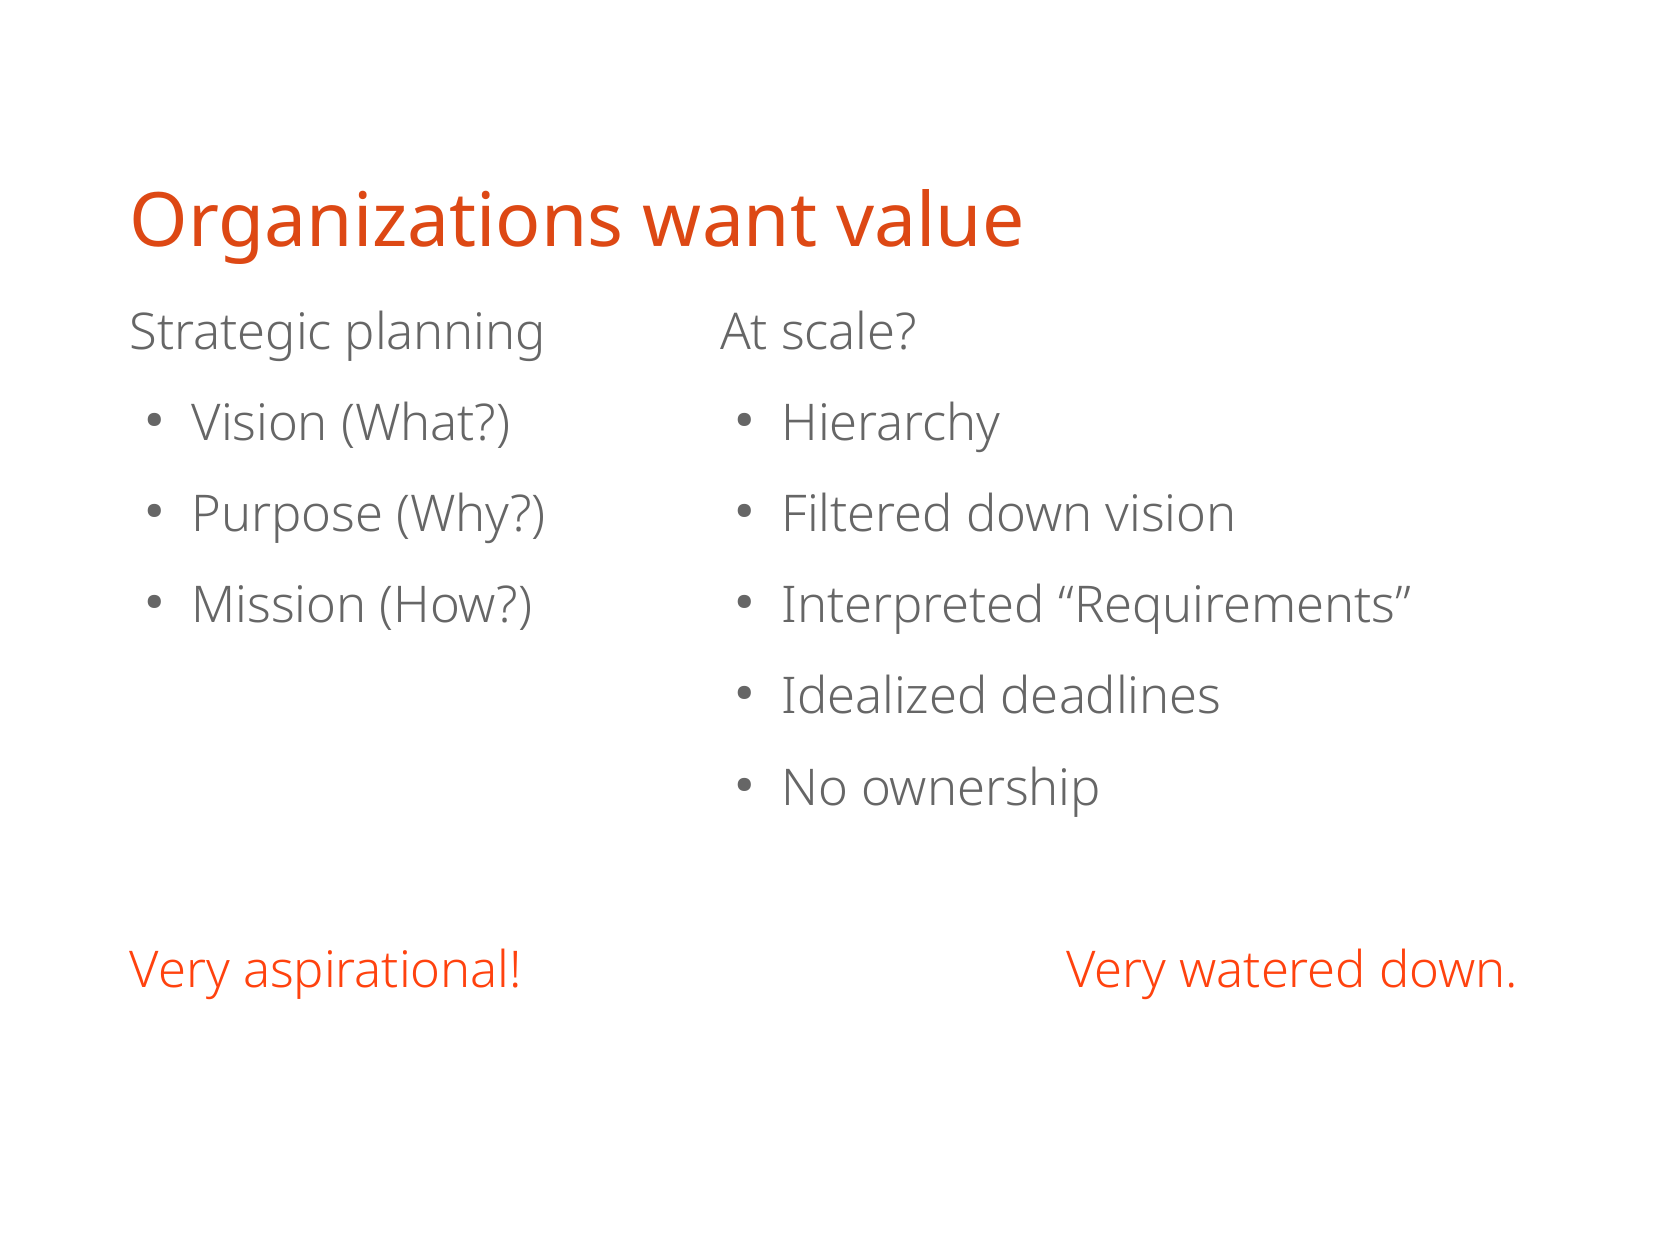

# Organizations want value
Strategic planning
Vision (What?)
Purpose (Why?)
Mission (How?)
Very aspirational!
At scale?
Hierarchy
Filtered down vision
Interpreted “Requirements”
Idealized deadlines
No ownership
Very watered down.